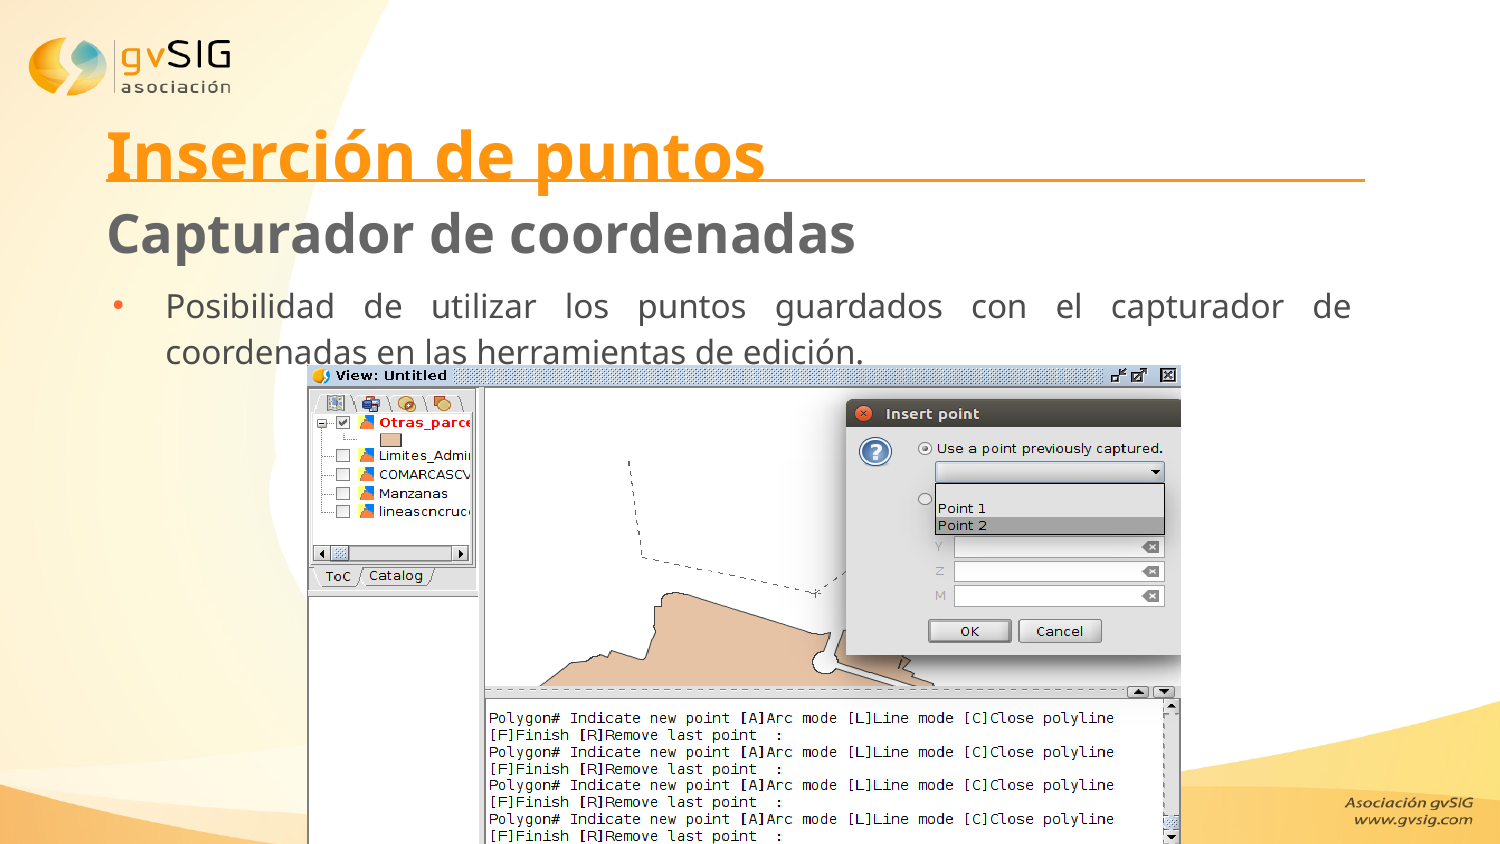

# Inserción de puntos
Capturador de coordenadas
Posibilidad de utilizar los puntos guardados con el capturador de coordenadas en las herramientas de edición.